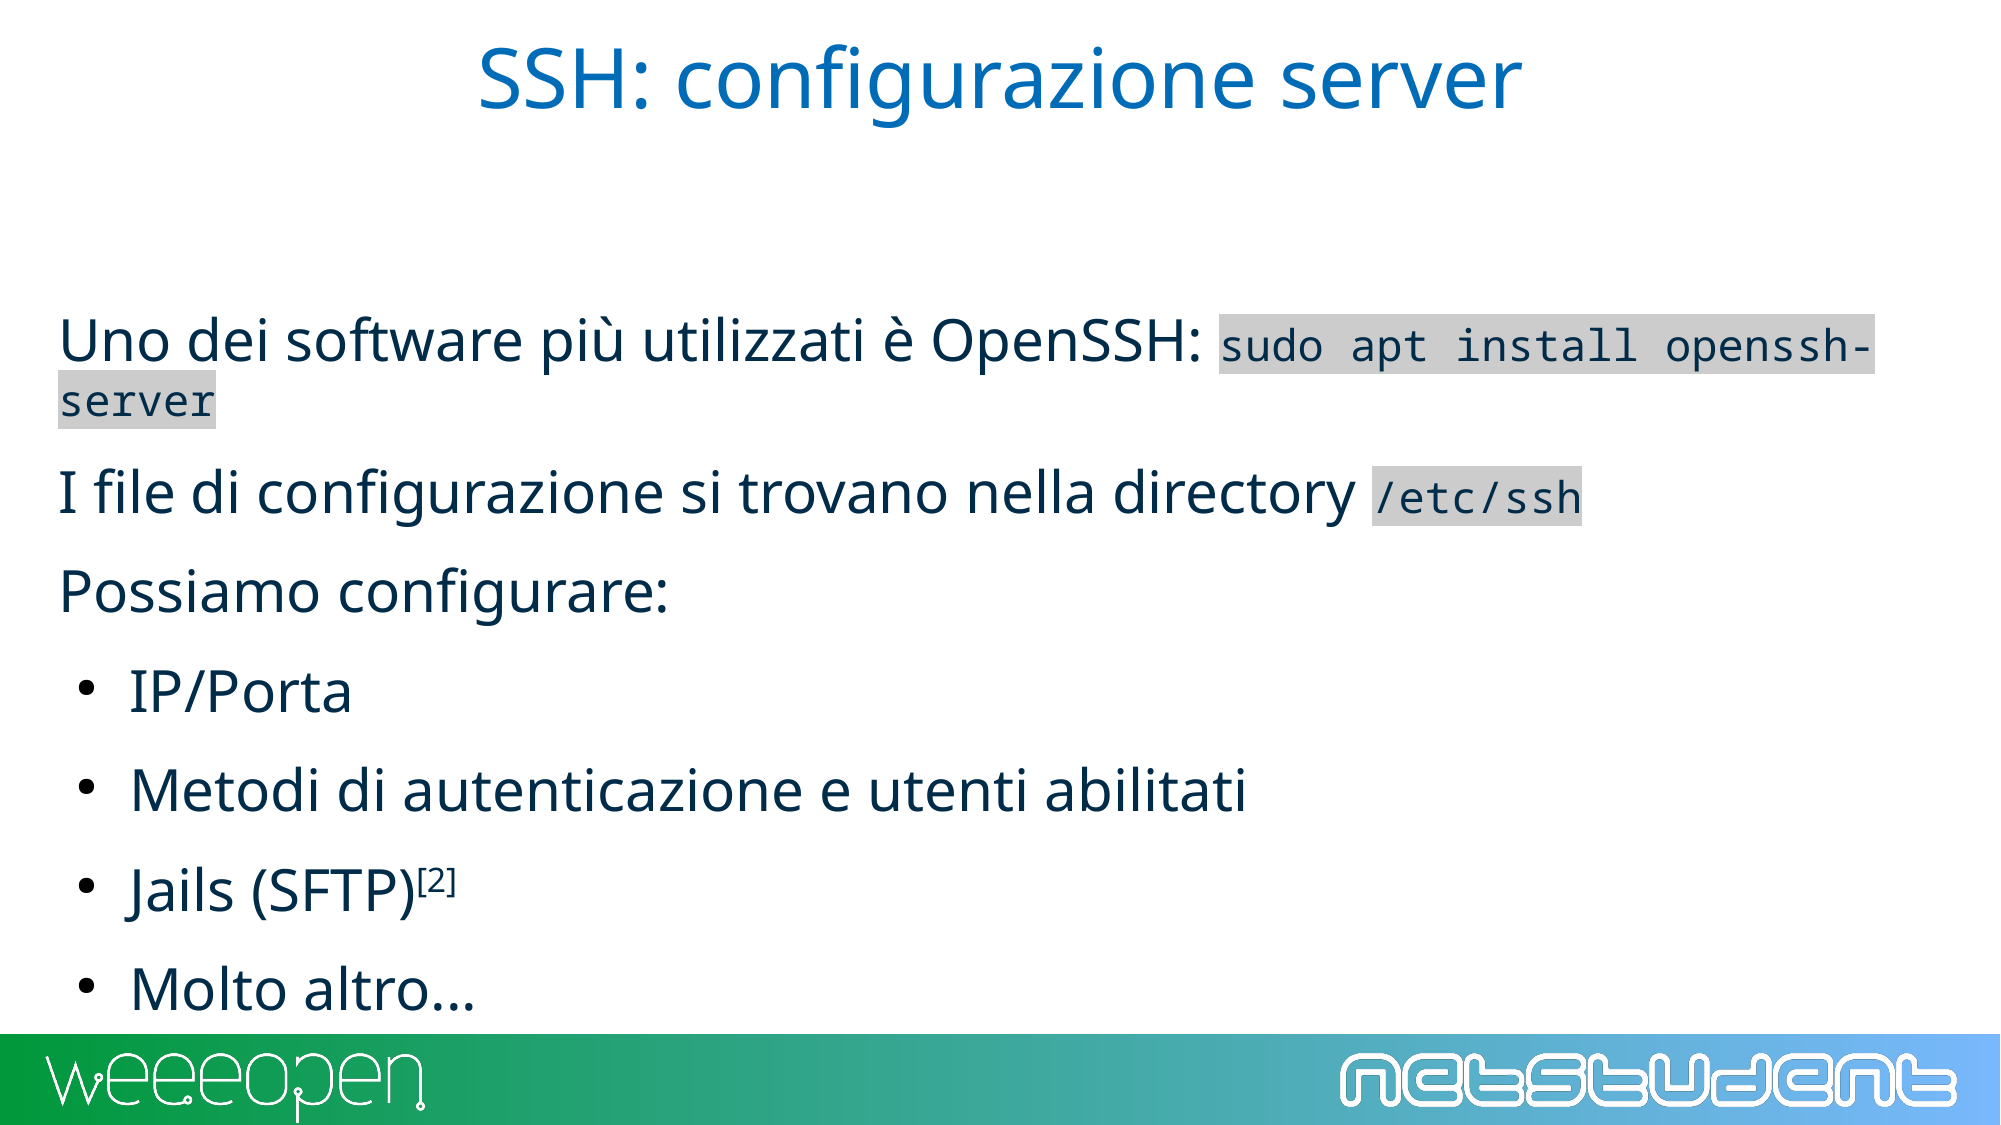

# SSH: configurazione server
Uno dei software più utilizzati è OpenSSH: sudo apt install openssh-server
I file di configurazione si trovano nella directory /etc/ssh
Possiamo configurare:
IP/Porta
Metodi di autenticazione e utenti abilitati
Jails (SFTP)[2]
Molto altro...